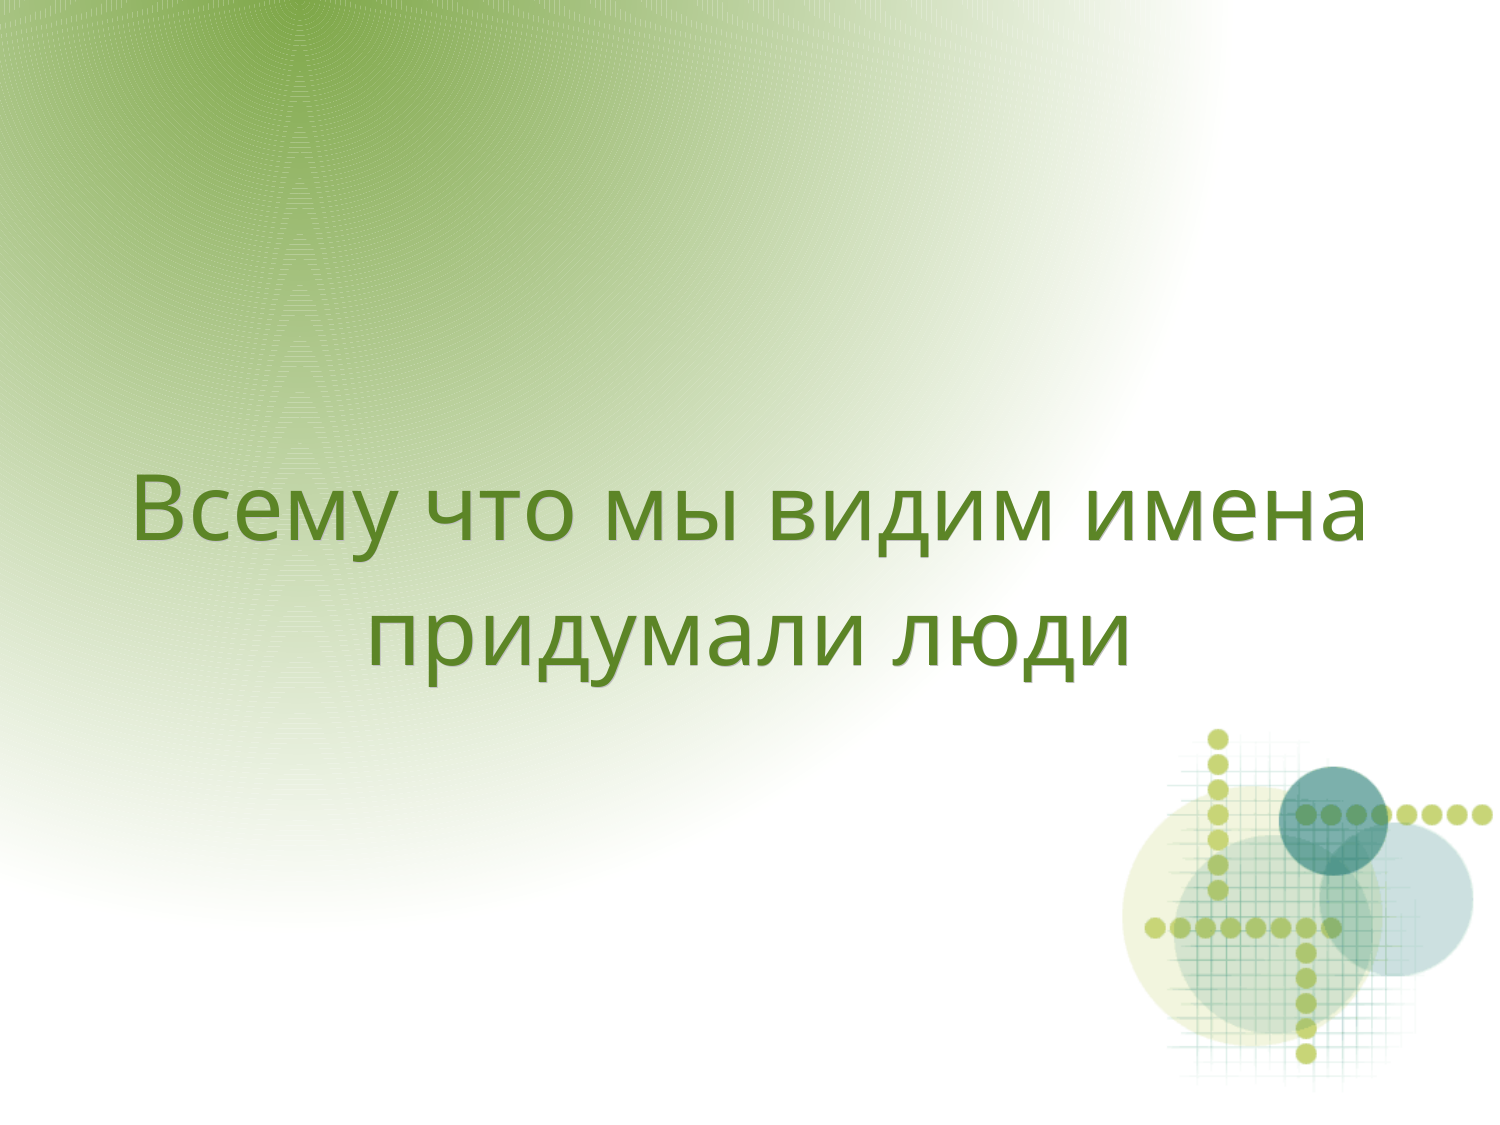

# Всему что мы видим имена придумали люди